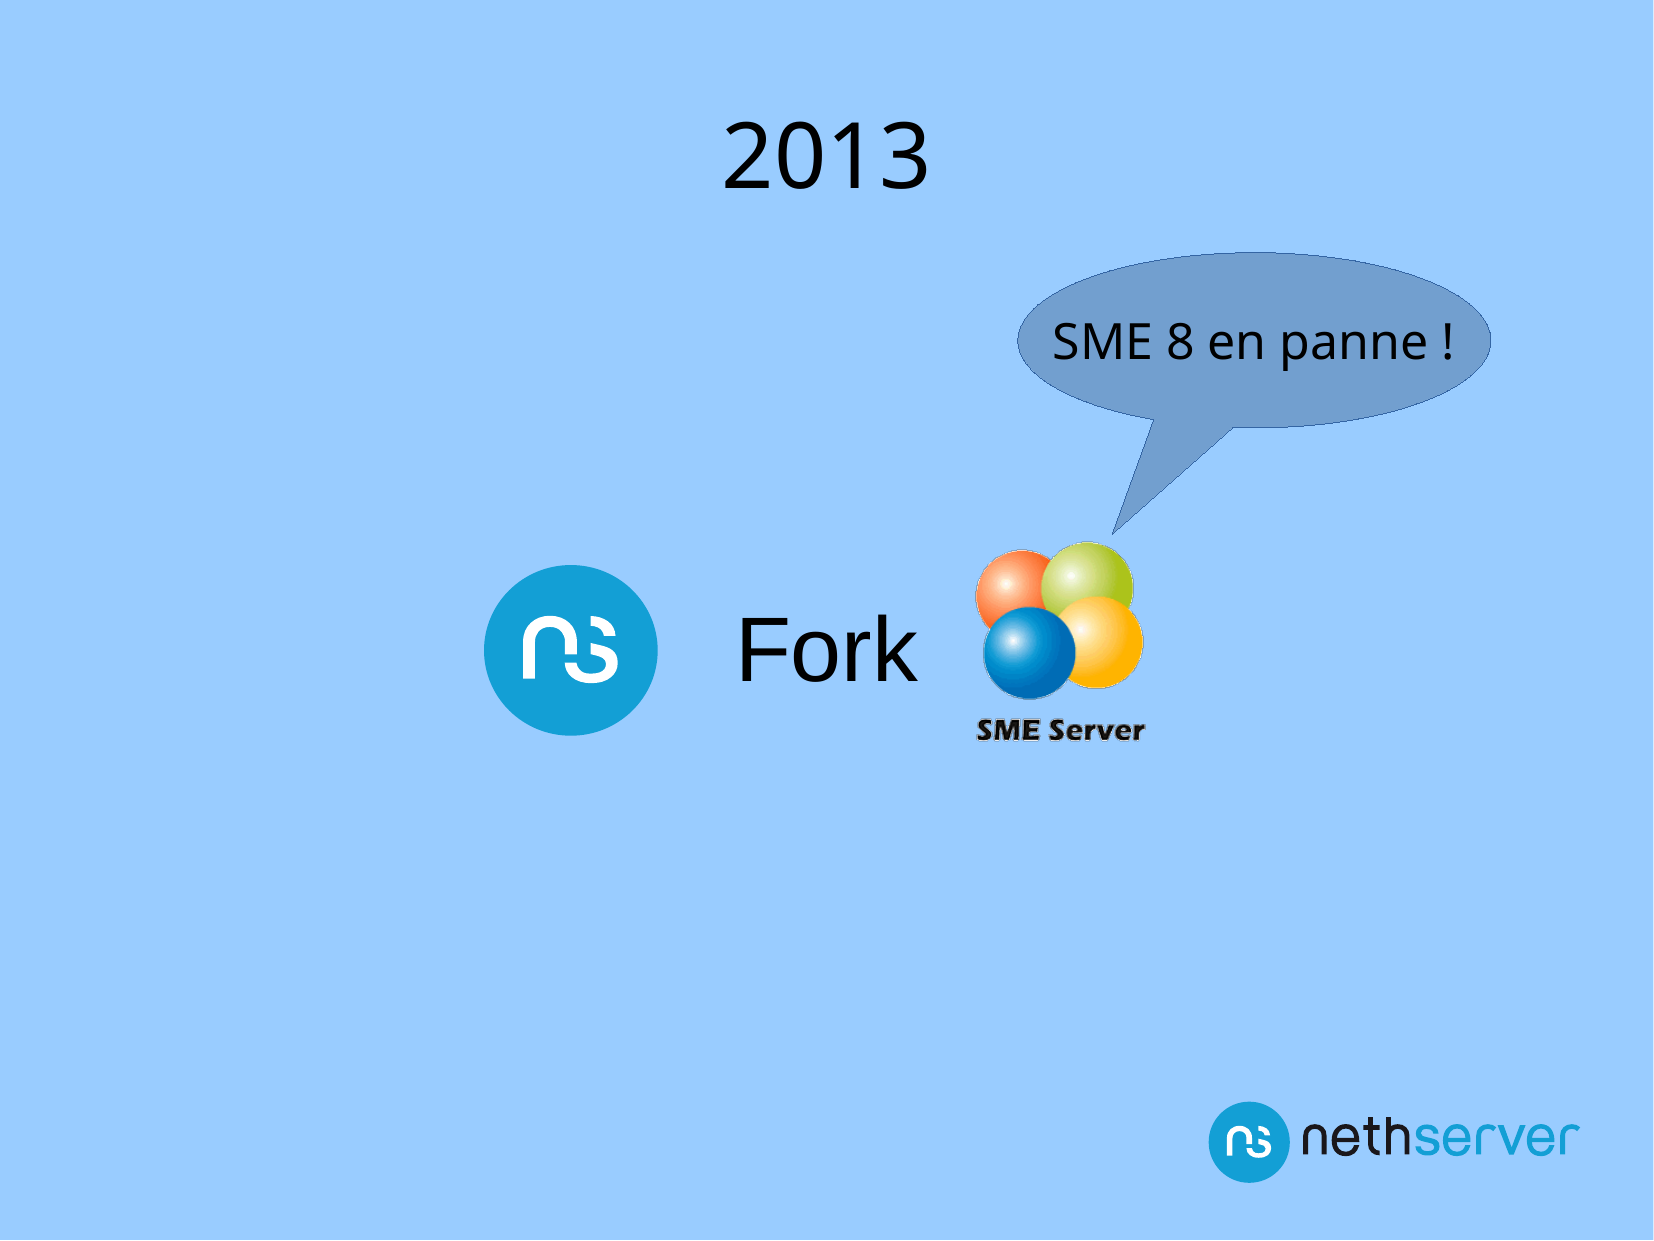

# 2013
SME 8 en panne !
Fork